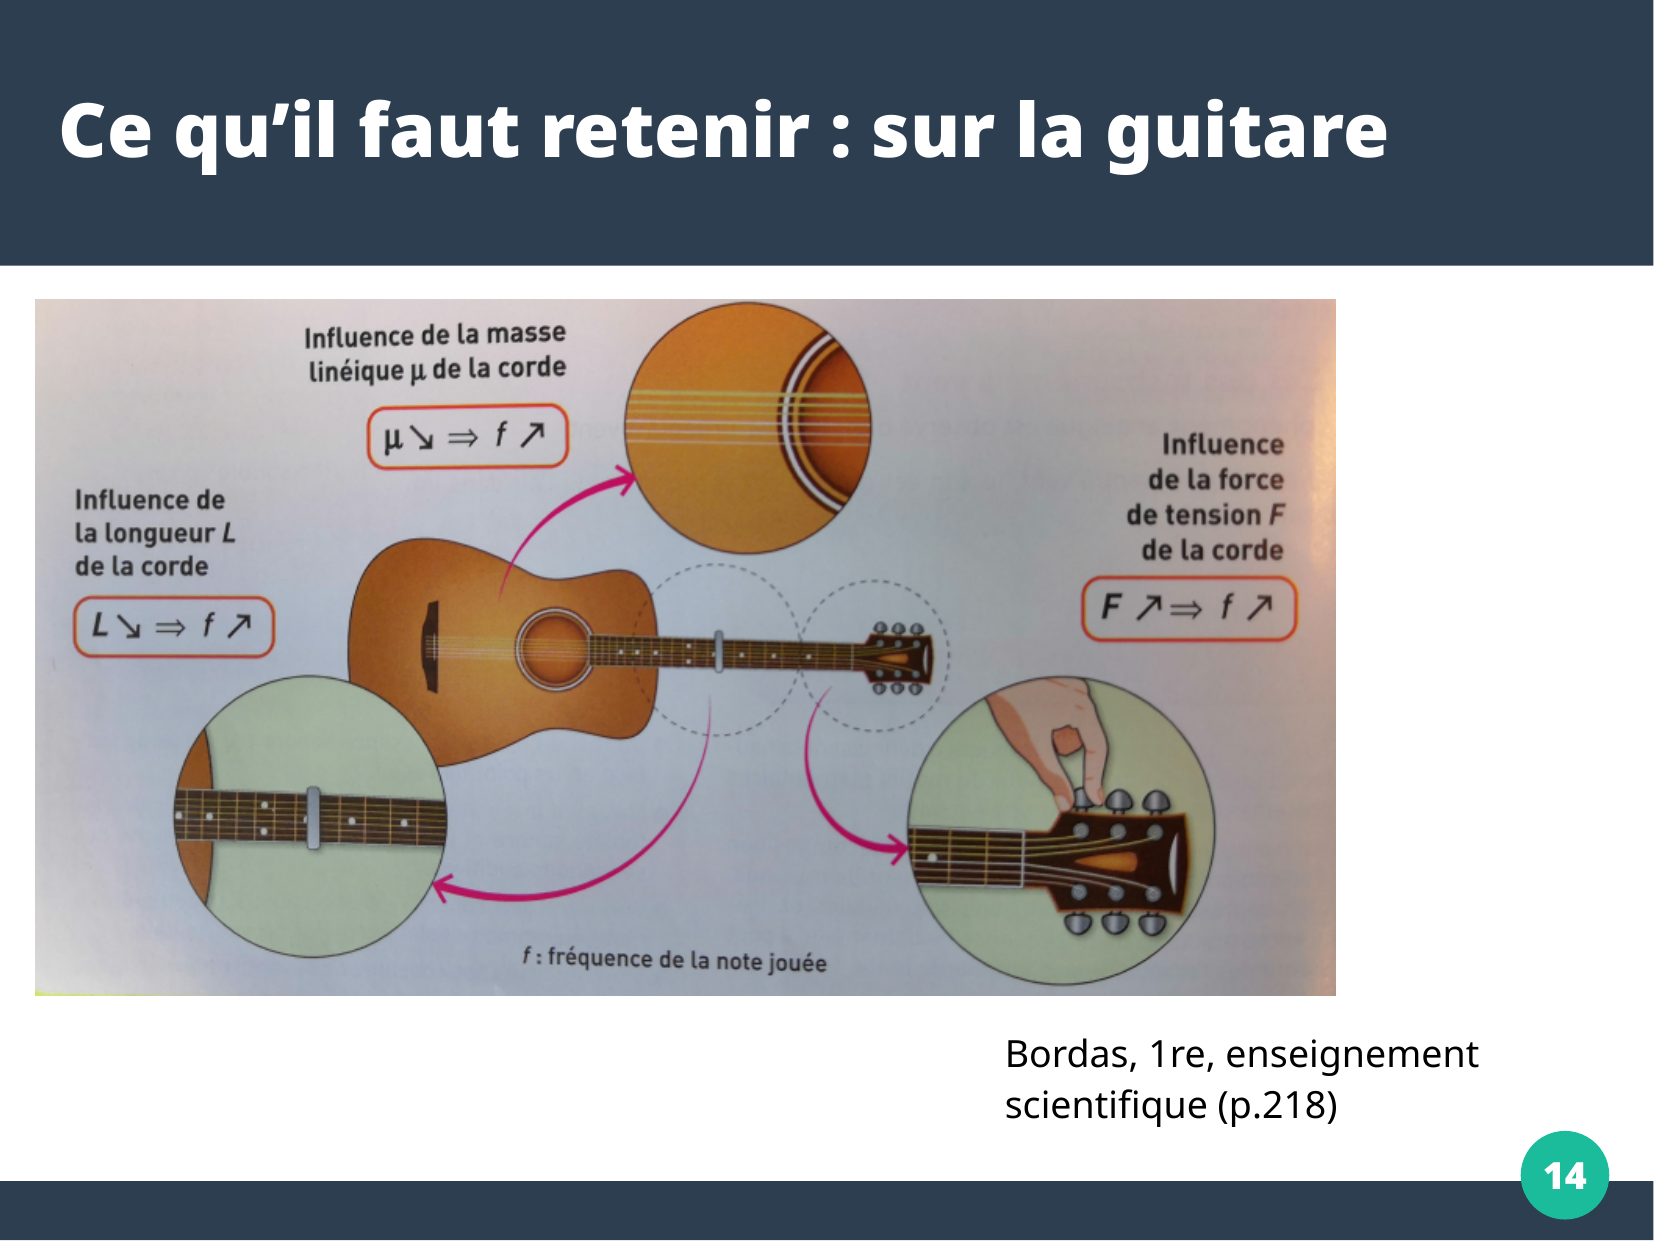

# Ce qu’il faut retenir : sur la guitare
La guitare s’étudie comme une simple corde vibrante, avec une fréquence fondamentale qui dépend :
De la longueur de la corde
De la force de tension qui lui est appliquée
De la masse linéique (composition) de la corde
Bordas, 1re, enseignement scientifique (p.218)
14